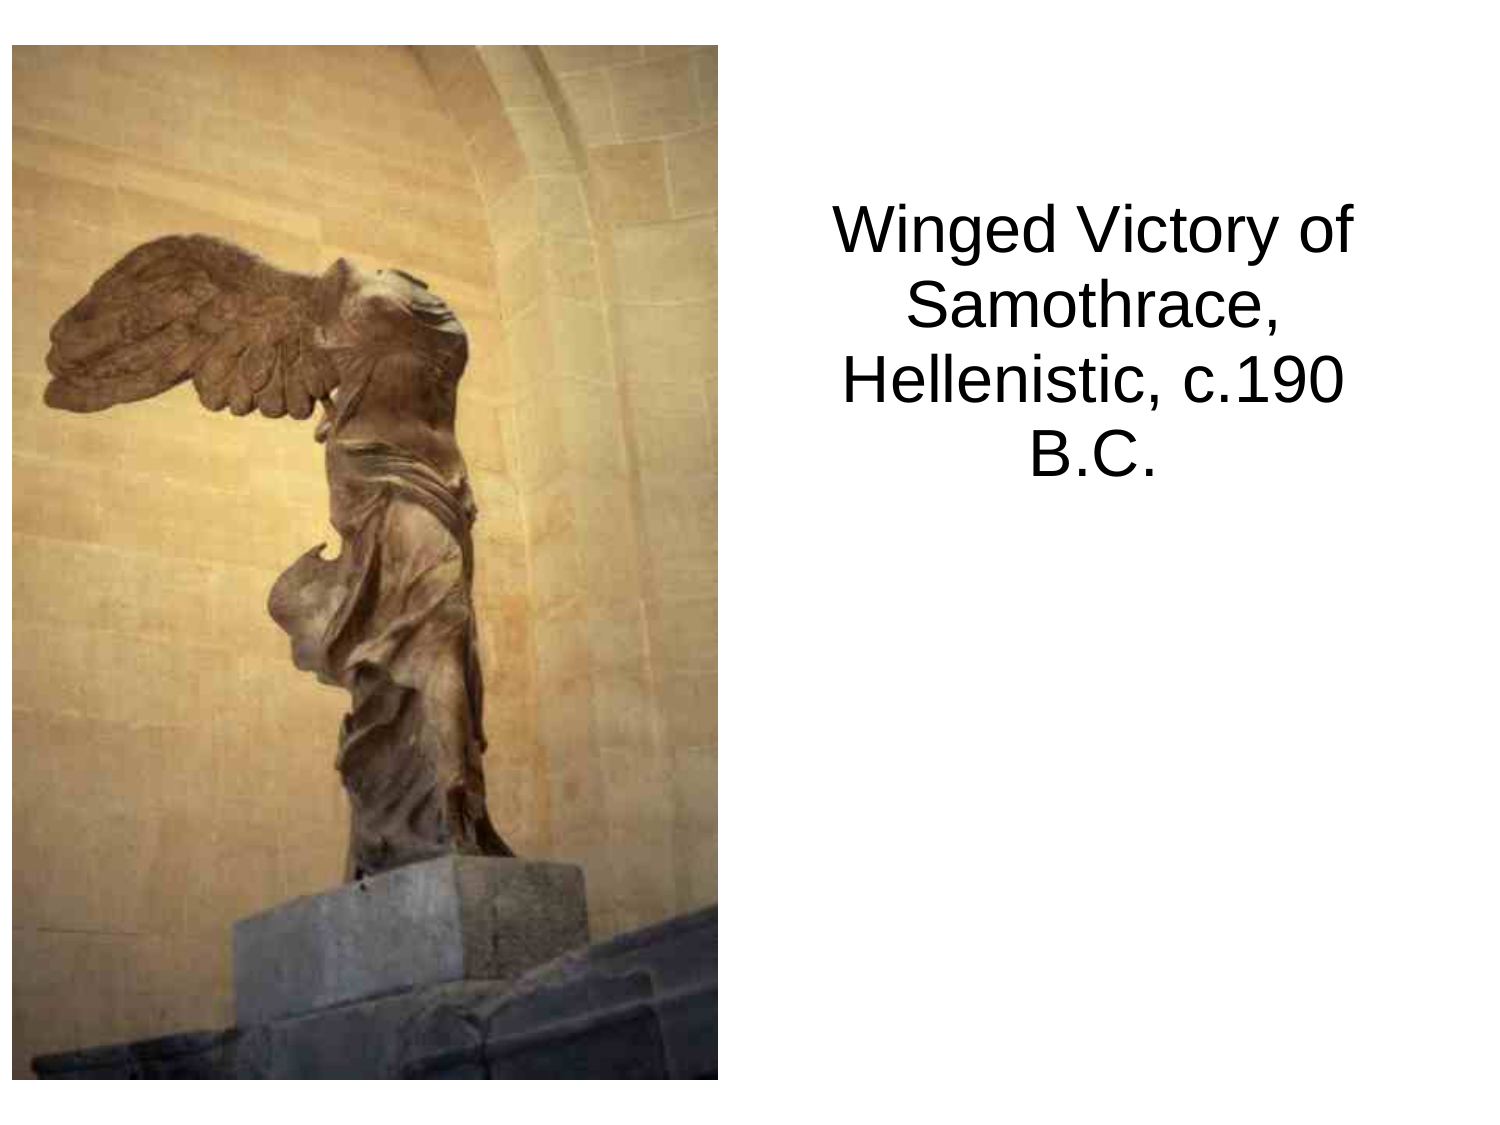

# Winged Victory of Samothrace, Hellenistic, c.190 B.C.